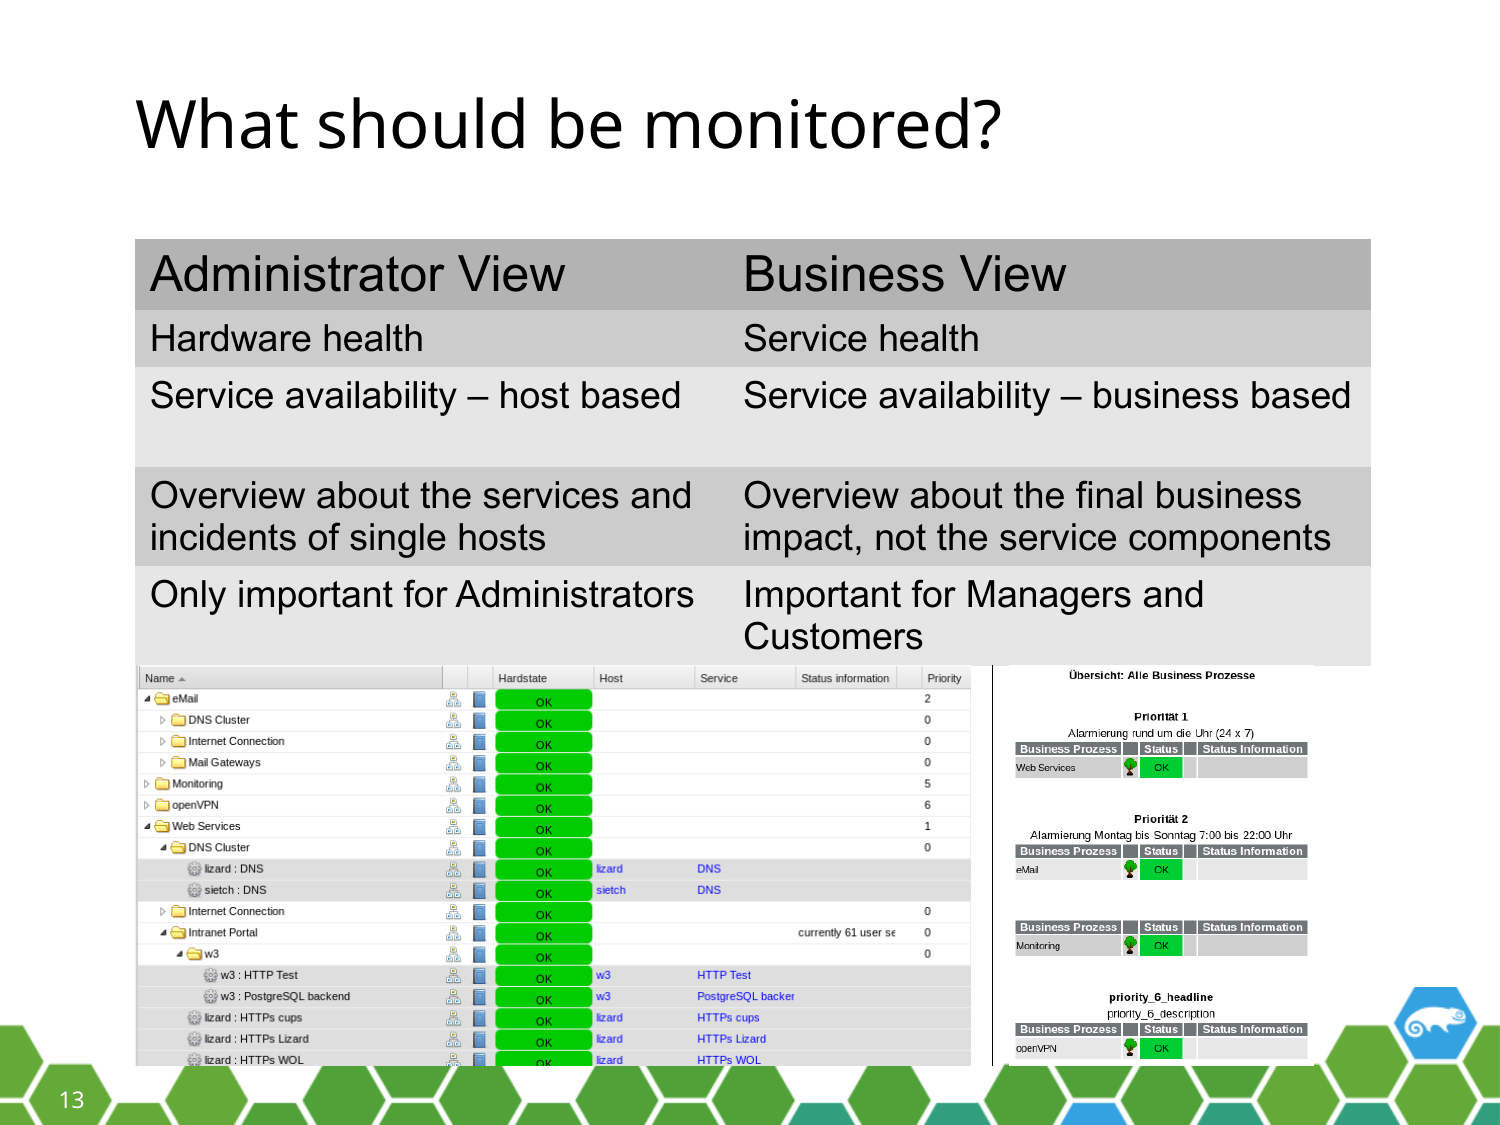

# What should be monitored?
| Administrator View | Business View |
| --- | --- |
| Hardware health | Service health |
| Service availability – host based | Service availability – business based |
| Overview about the services and incidents of single hosts | Overview about the final business impact, not the service components |
| Only important for Administrators | Important for Managers and Customers |